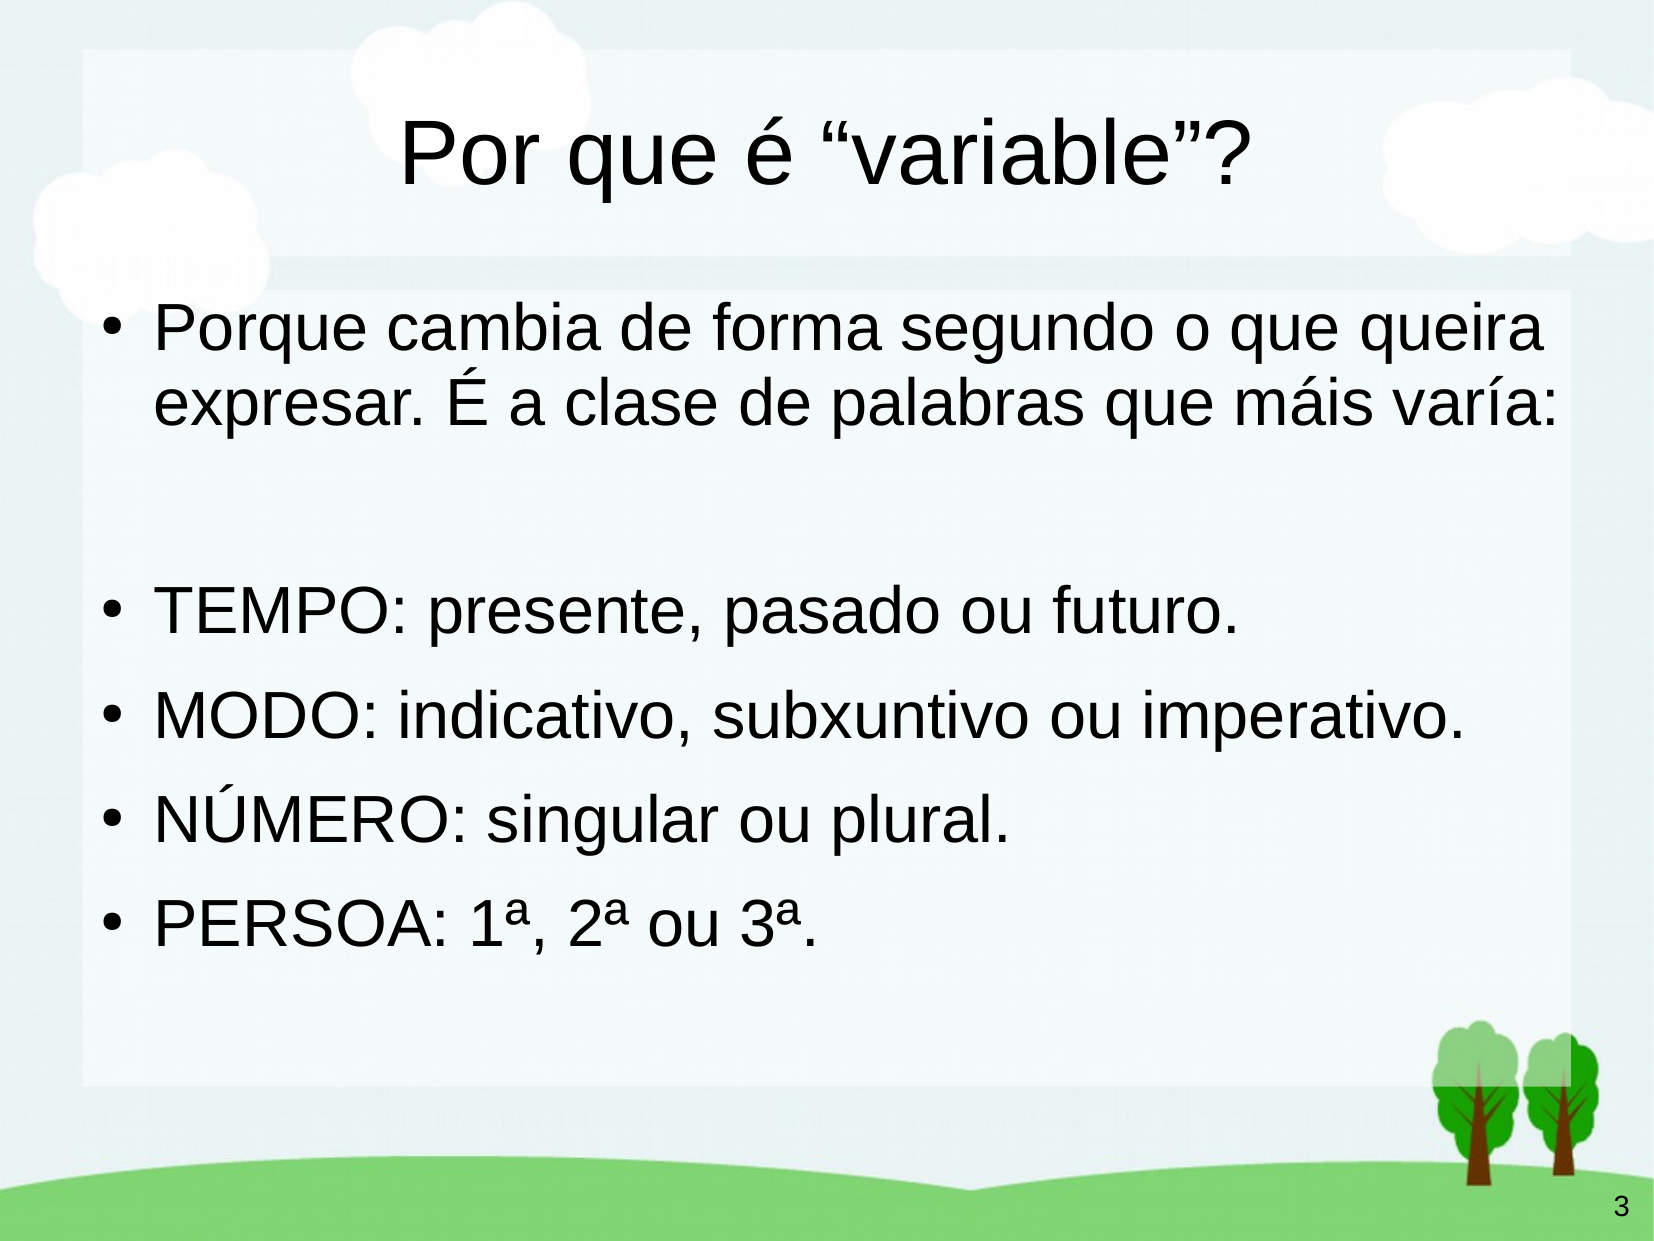

# Por que é “variable”?
Porque cambia de forma segundo o que queira expresar. É a clase de palabras que máis varía:
TEMPO: presente, pasado ou futuro.
MODO: indicativo, subxuntivo ou imperativo.
NÚMERO: singular ou plural.
PERSOA: 1ª, 2ª ou 3ª.
3